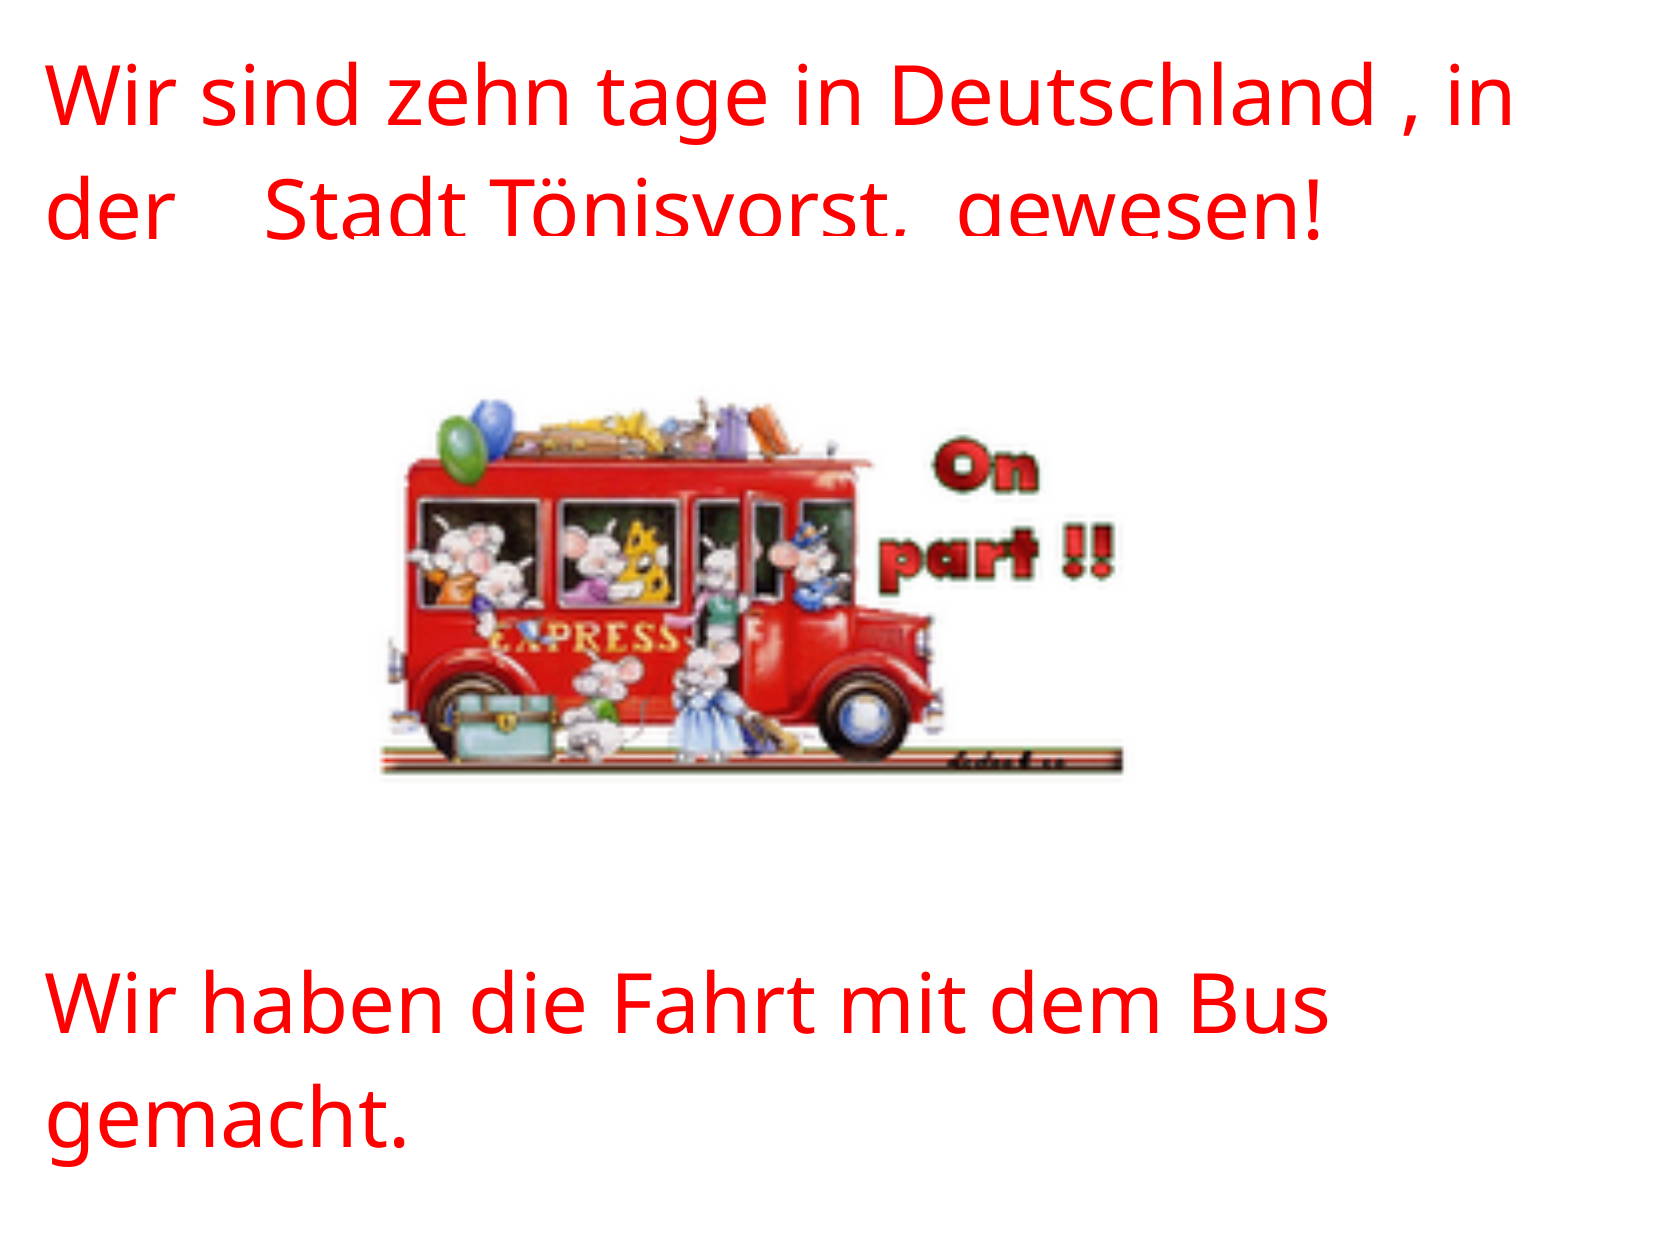

Wir sind zehn tage in Deutschland , in der Stadt Tönisvorst, gewesen!
Wir haben die Fahrt mit dem Bus gemacht.